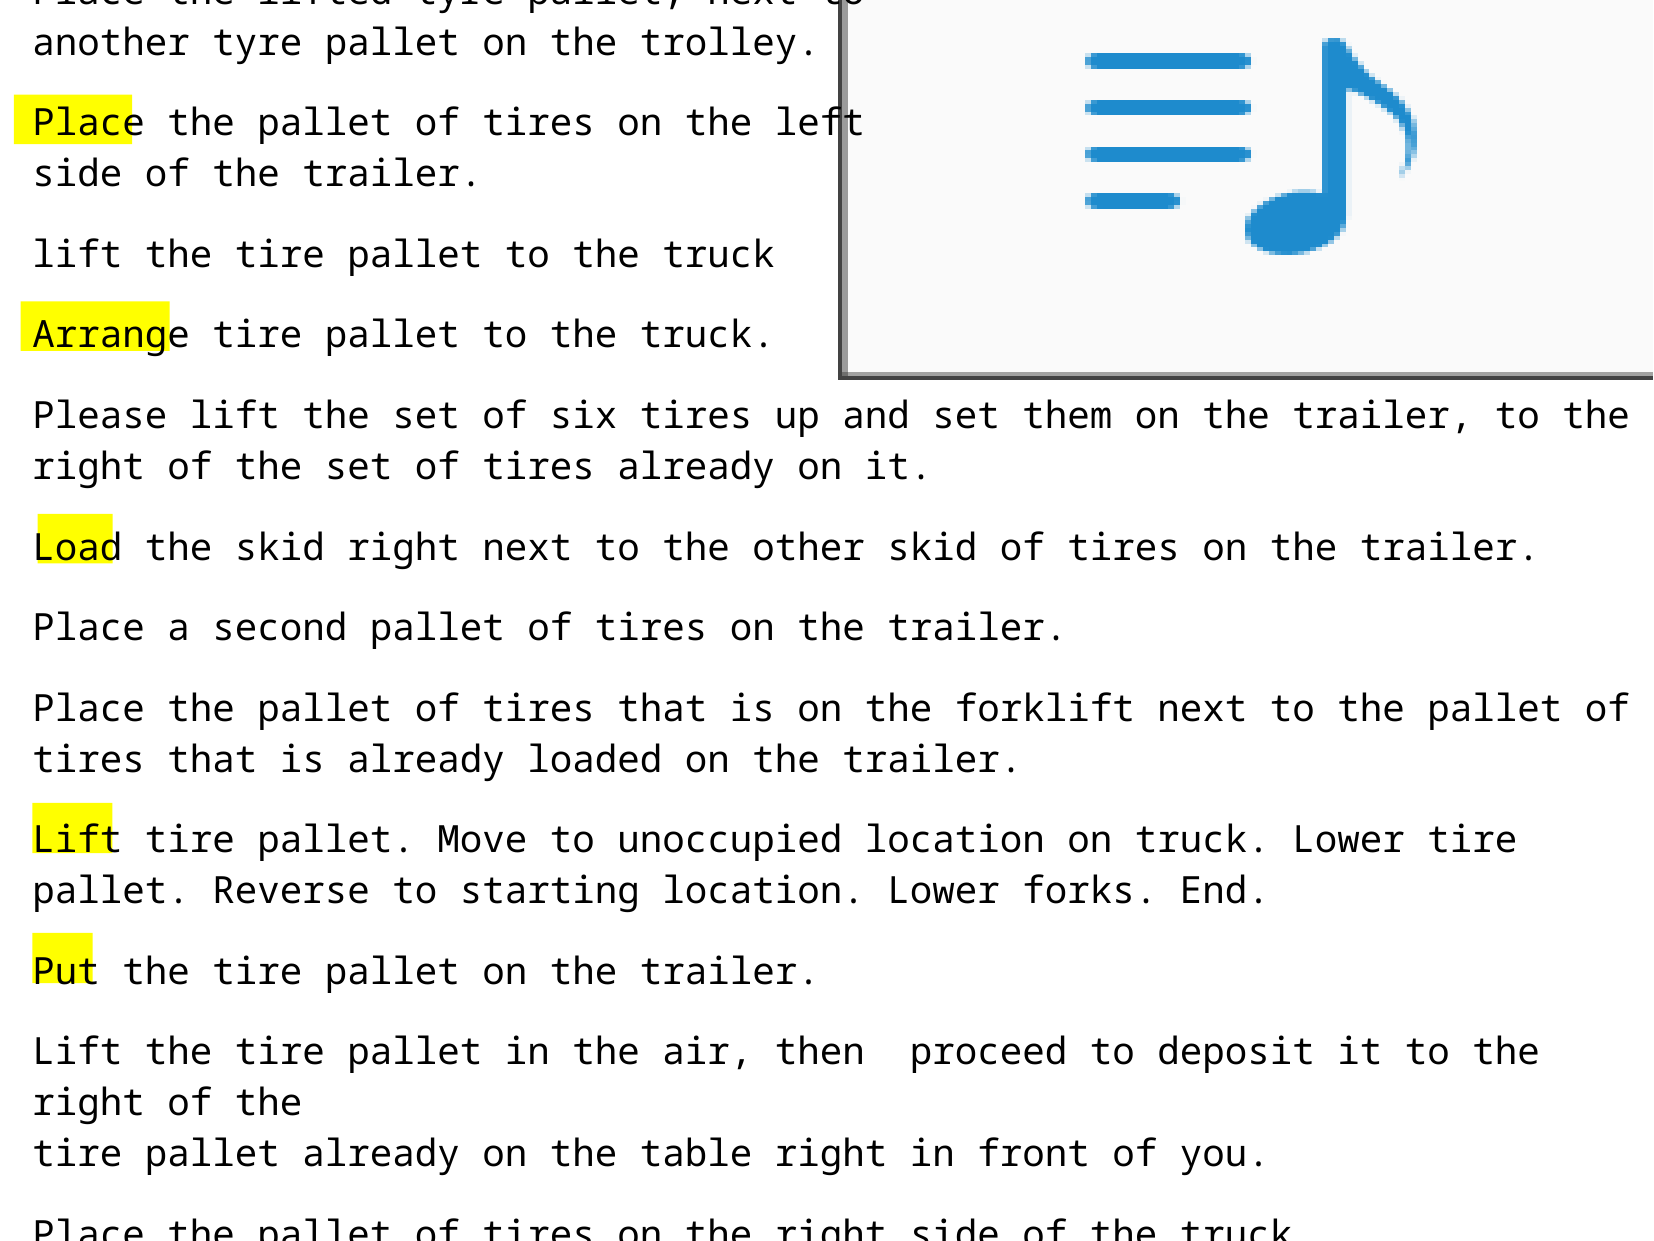

# Place the lifted tyre pallet, next to another tyre pallet on the trolley.
Place the pallet of tires on the left
side of the trailer.
lift the tire pallet to the truck
Arrange tire pallet to the truck.
Please lift the set of six tires up and set them on the trailer, to the right of the set of tires already on it.
Load the skid right next to the other skid of tires on the trailer.
Place a second pallet of tires on the trailer.
Place the pallet of tires that is on the forklift next to the pallet of tires that is already loaded on the trailer.
Lift tire pallet. Move to unoccupied location on truck. Lower tire pallet. Reverse to starting location. Lower forks. End.
Put the tire pallet on the trailer.
Lift the tire pallet in the air, then proceed to deposit it to the right of the
tire pallet already on the table right in front of you.
Place the pallet of tires on the right side of the truck.
Lift the tire pallet and proceed forward to set it on the platform directly ahead, to the right of the tire pallet already there.
lift the tire pallet you are carrying and set on the truck in front of you
Put the tire pallet on the trailer to the right of the other tire pallet.
Lift pallet up and place the pallet beside the other pallet on the truck bed. Reverse the forklift slowly from the truck bed.
Raise tire pallet. Move forward to unoccupied location on truck. Lower tire pallet. Reverse to starting position. Lower forks.
Move the pallet on the ground to the platform; place it to the right of the pallet that is already on the platform.